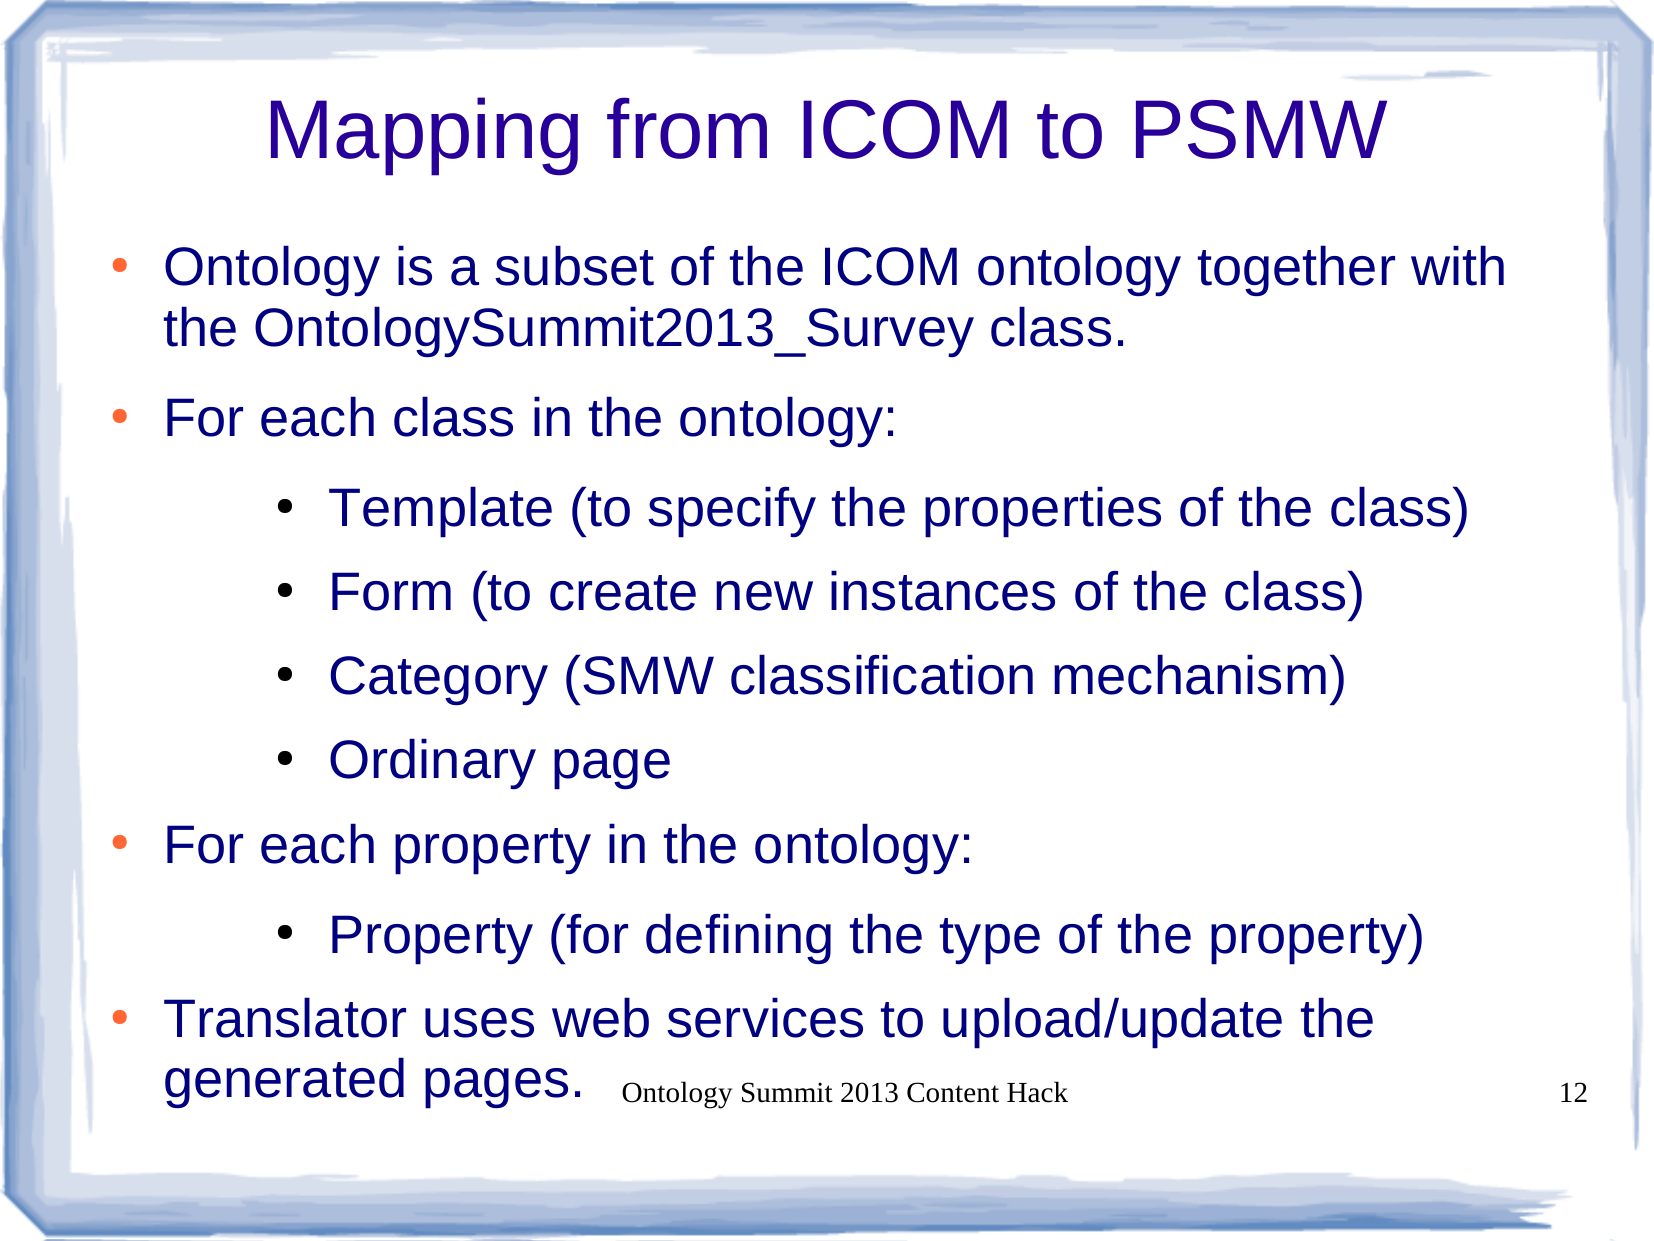

# Mapping from ICOM to PSMW
Ontology is a subset of the ICOM ontology together with the OntologySummit2013_Survey class.
For each class in the ontology:
Template (to specify the properties of the class)
Form (to create new instances of the class)
Category (SMW classification mechanism)
Ordinary page
For each property in the ontology:
Property (for defining the type of the property)
Translator uses web services to upload/update the generated pages.
Ontology Summit 2013 Content Hack
12